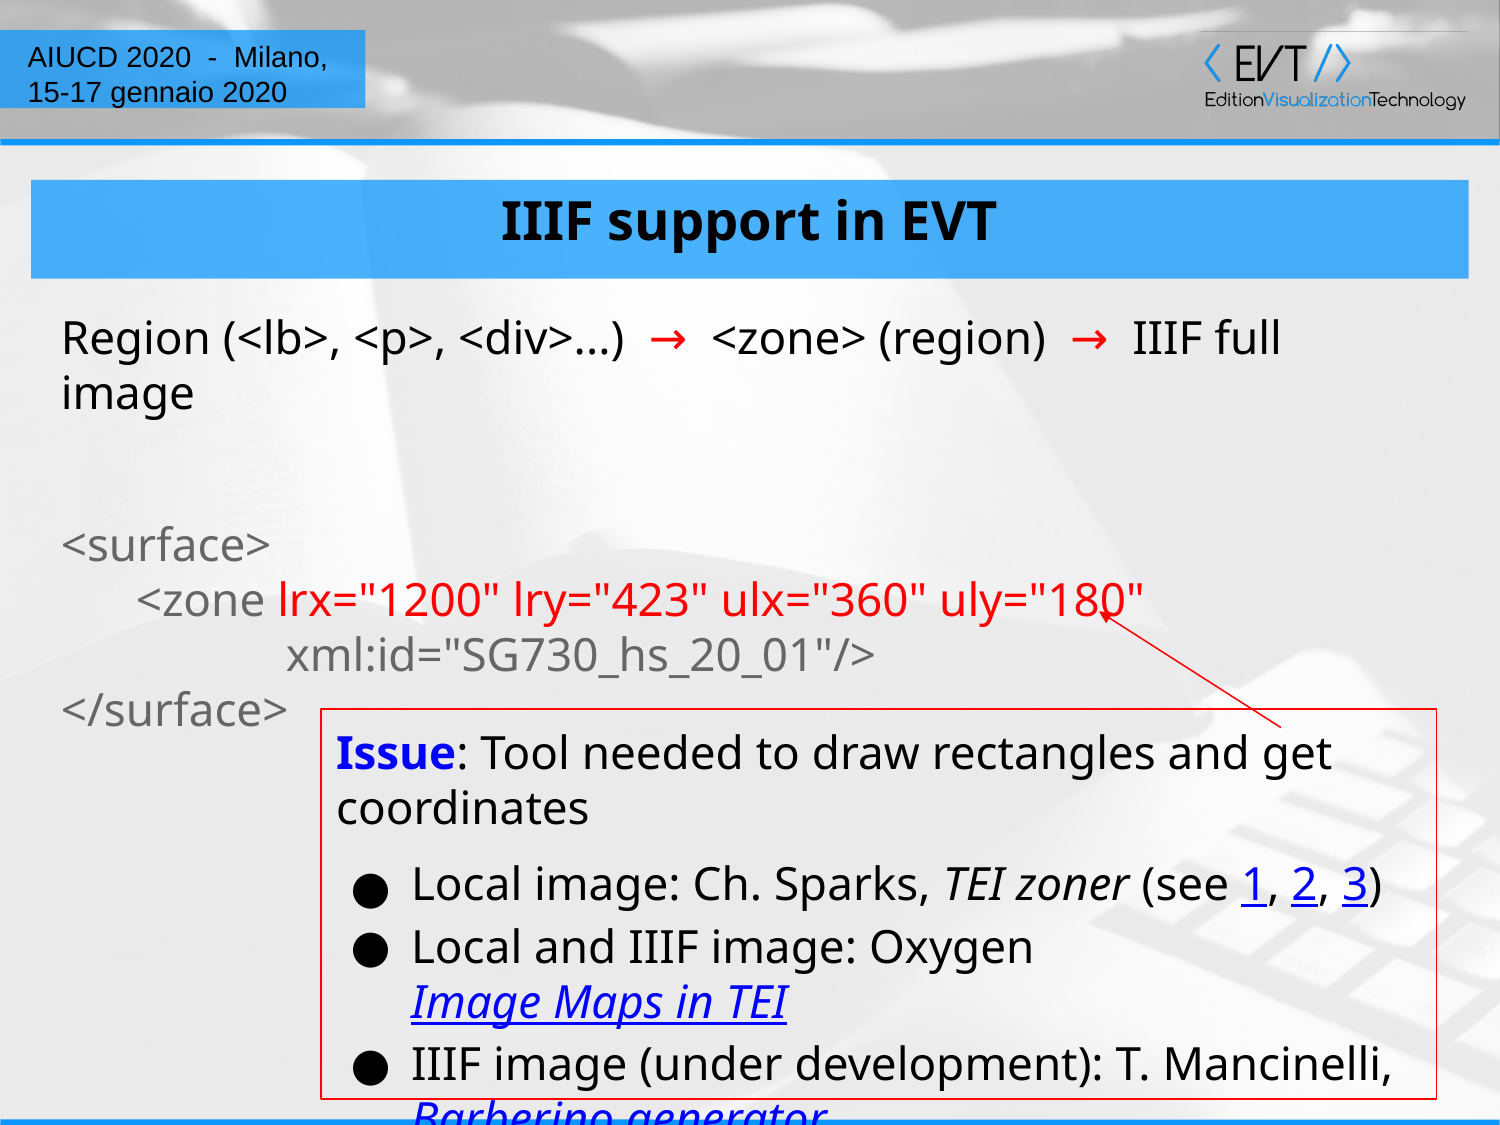

# IIIF support in EVT
Region (<lb>, <p>, <div>...) → <zone> (region) → IIIF full image
<surface>
	<zone lrx="1200" lry="423" ulx="360" uly="180"
 			xml:id="SG730_hs_20_01"/>
</surface>
Issue: Tool needed to draw rectangles and get coordinates
Local image: Ch. Sparks, TEI zoner (see 1, 2, 3)
Local and IIIF image: Oxygen Image Maps in TEI
IIIF image (under development): T. Mancinelli, Barberino generator